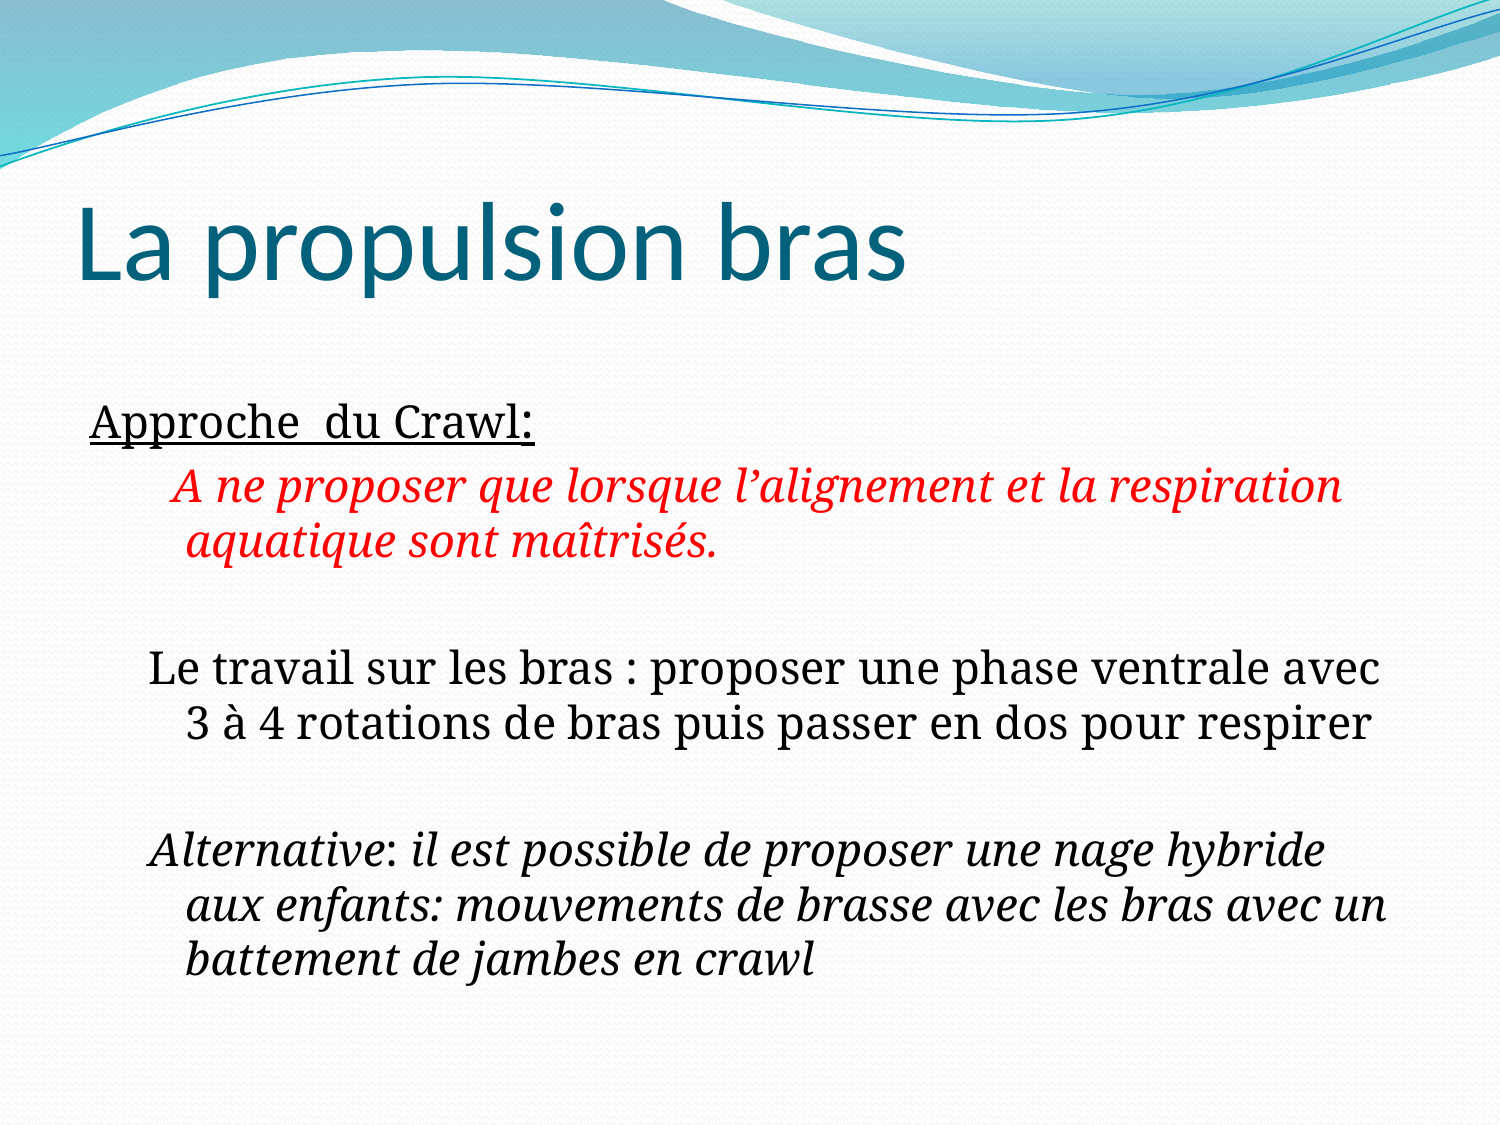

# La propulsion bras
Approche du Crawl:
 A ne proposer que lorsque l’alignement et la respiration aquatique sont maîtrisés.
Le travail sur les bras : proposer une phase ventrale avec 3 à 4 rotations de bras puis passer en dos pour respirer
Alternative: il est possible de proposer une nage hybride aux enfants: mouvements de brasse avec les bras avec un battement de jambes en crawl